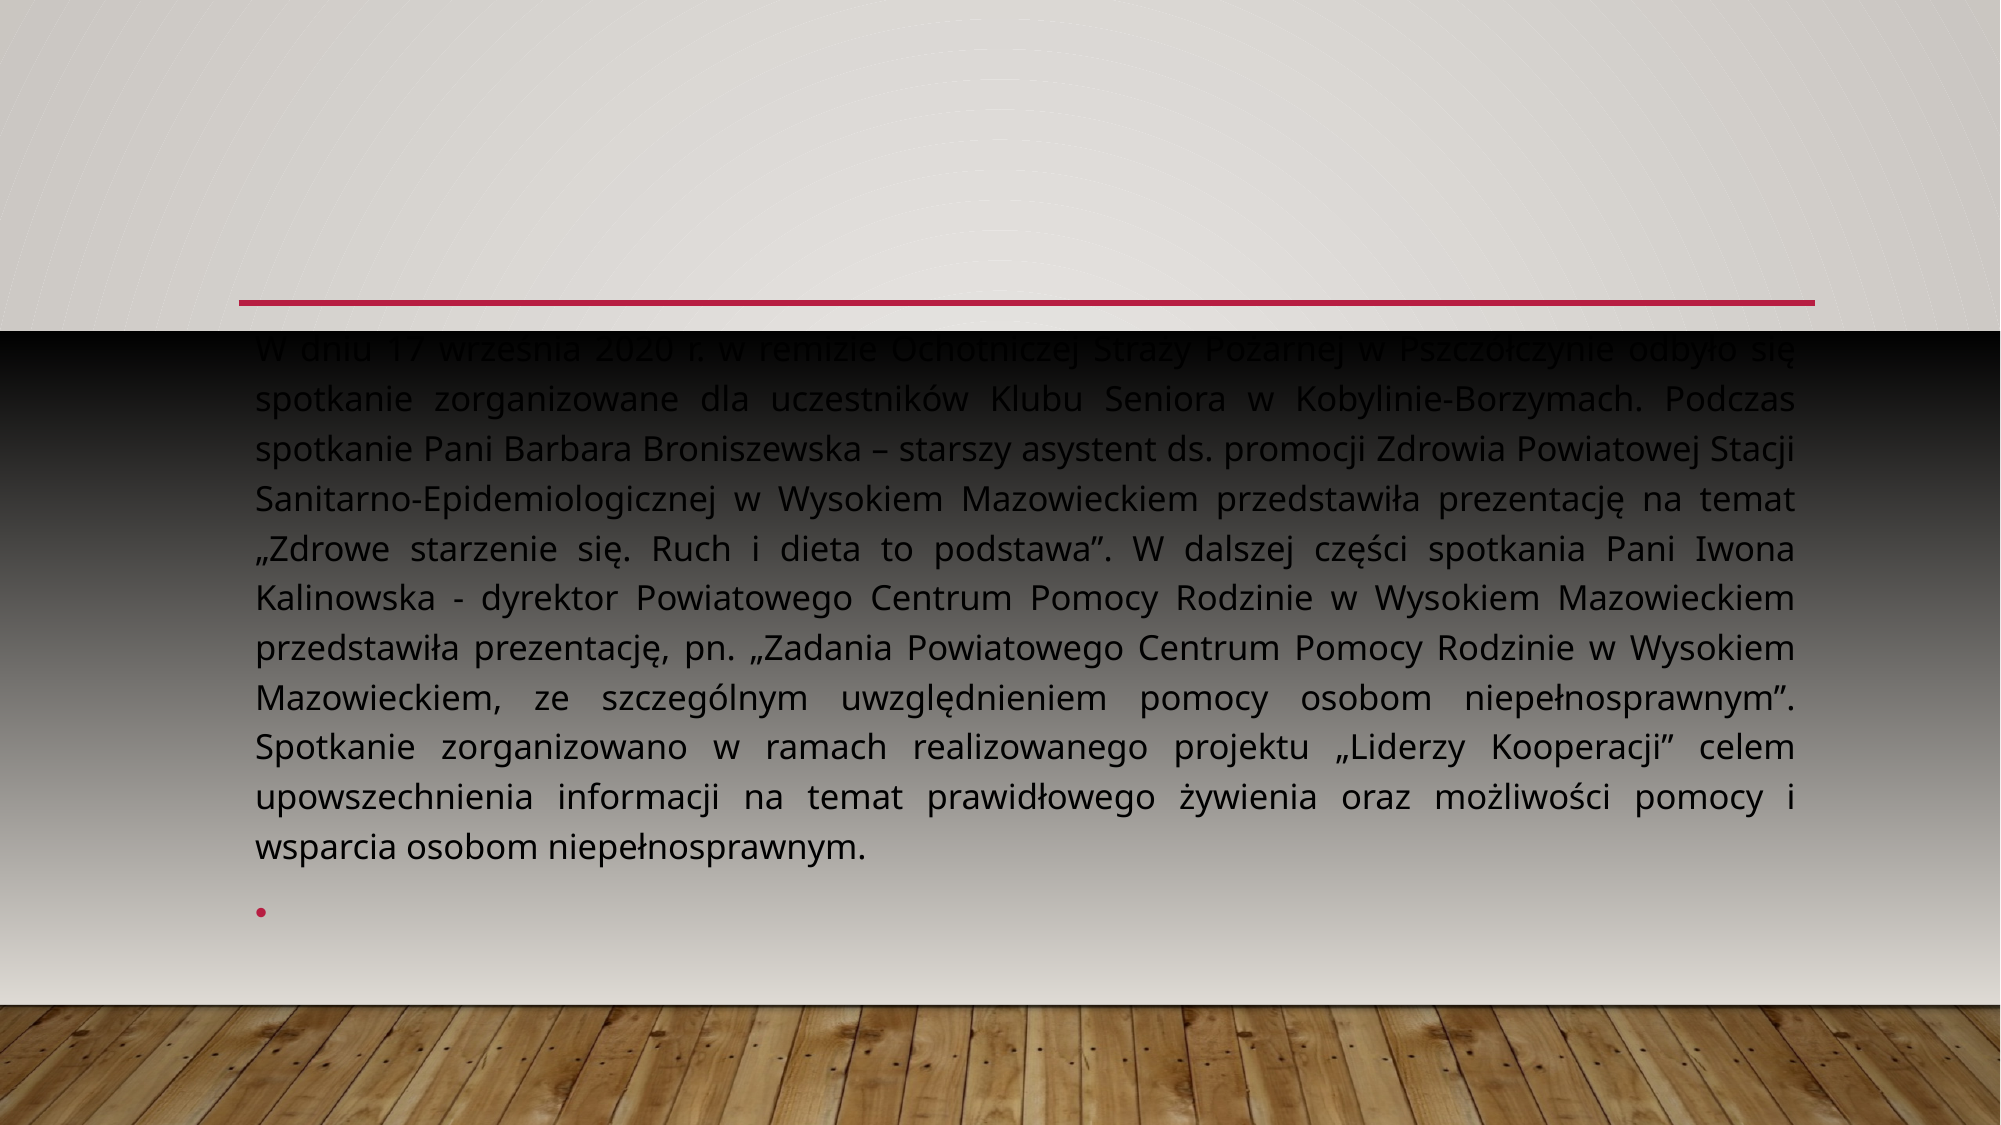

# W dniu 17 września 2020 r. w remizie Ochotniczej Straży Pożarnej w Pszczółczynie odbyło się spotkanie zorganizowane dla uczestników Klubu Seniora w Kobylinie-Borzymach. Podczas spotkanie Pani Barbara Broniszewska – starszy asystent ds. promocji Zdrowia Powiatowej Stacji Sanitarno-Epidemiologicznej w Wysokiem Mazowieckiem przedstawiła prezentację na temat „Zdrowe starzenie się. Ruch i dieta to podstawa”. W dalszej części spotkania Pani Iwona Kalinowska - dyrektor Powiatowego Centrum Pomocy Rodzinie w Wysokiem Mazowieckiem przedstawiła prezentację, pn. „Zadania Powiatowego Centrum Pomocy Rodzinie w Wysokiem Mazowieckiem, ze szczególnym uwzględnieniem pomocy osobom niepełnosprawnym”. Spotkanie zorganizowano w ramach realizowanego projektu „Liderzy Kooperacji” celem upowszechnienia informacji na temat prawidłowego żywienia oraz możliwości pomocy i wsparcia osobom niepełnosprawnym.